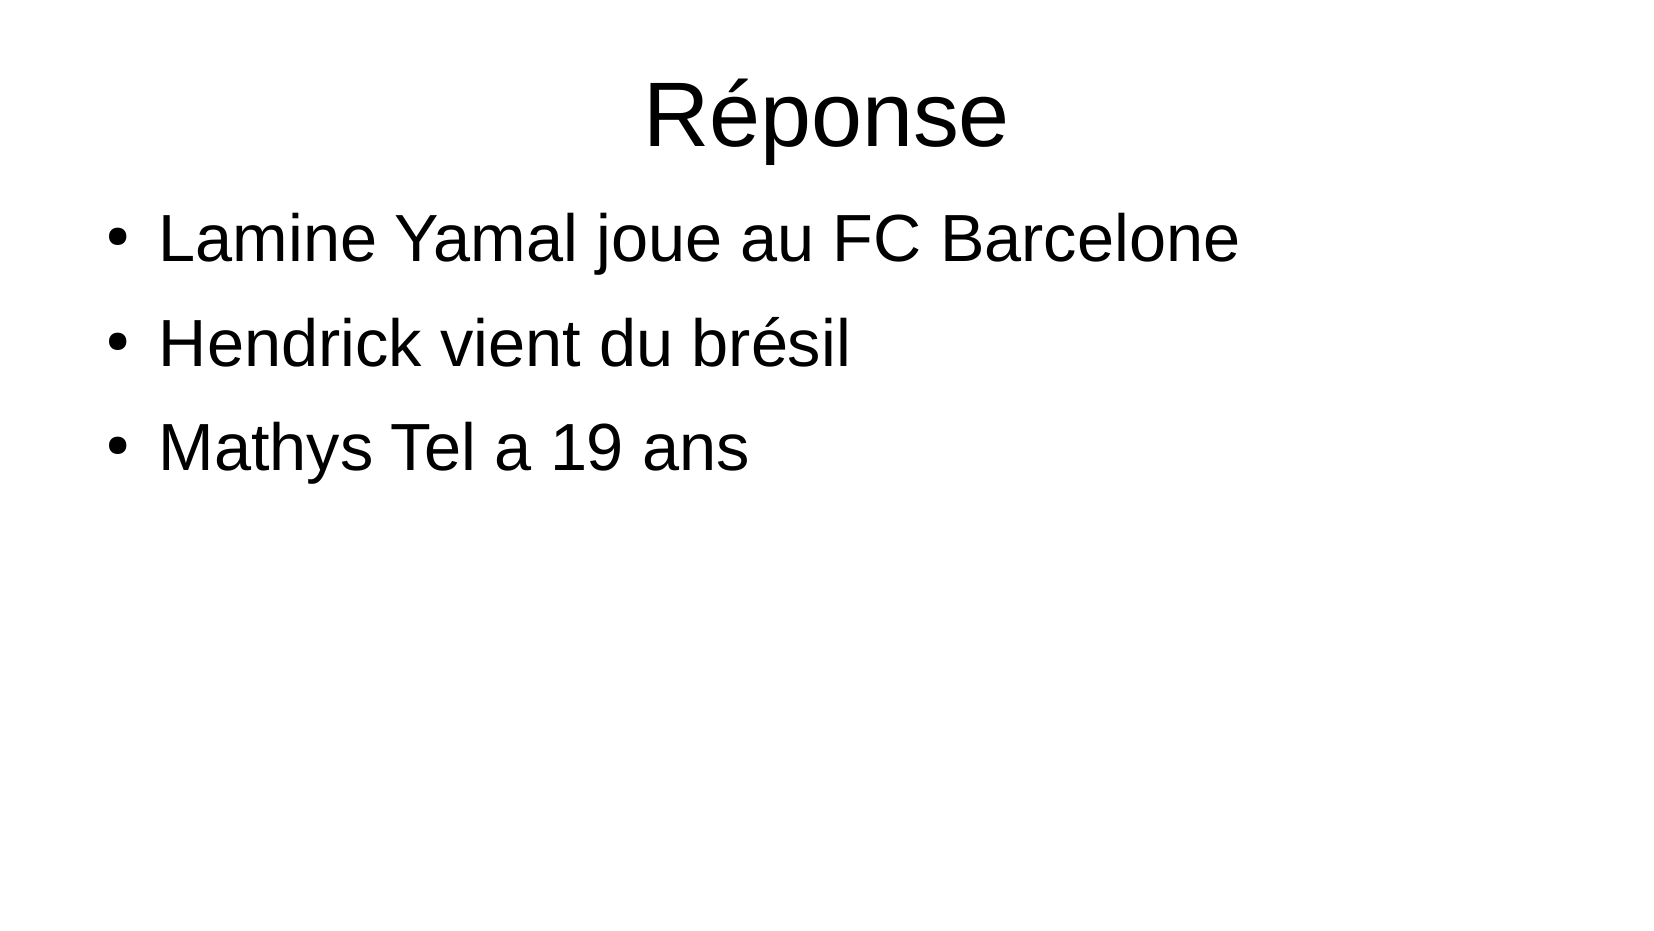

# Réponse
Lamine Yamal joue au FC Barcelone
Hendrick vient du brésil
Mathys Tel a 19 ans